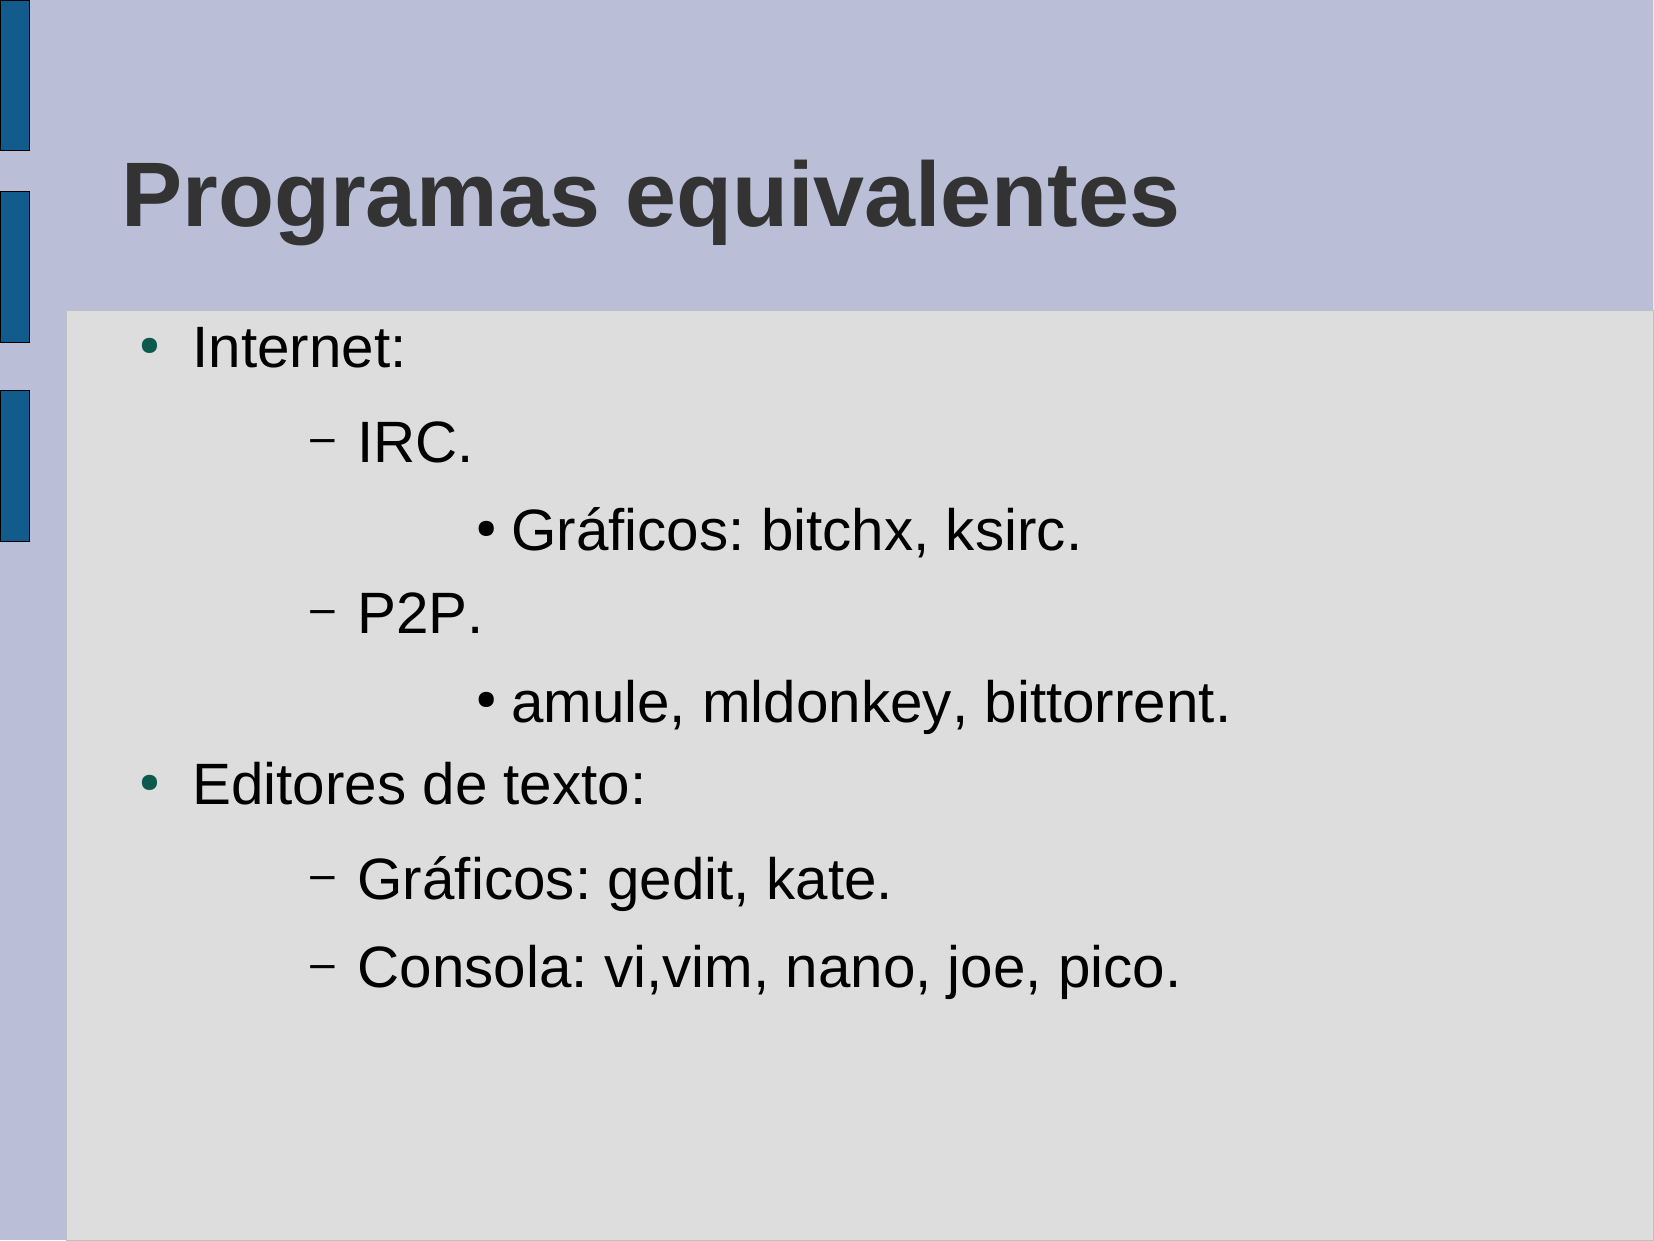

# Programas equivalentes
Internet:
IRC.
Gráficos: bitchx, ksirc.
P2P.
amule, mldonkey, bittorrent.
Editores de texto:
Gráficos: gedit, kate.
Consola: vi,vim, nano, joe, pico.